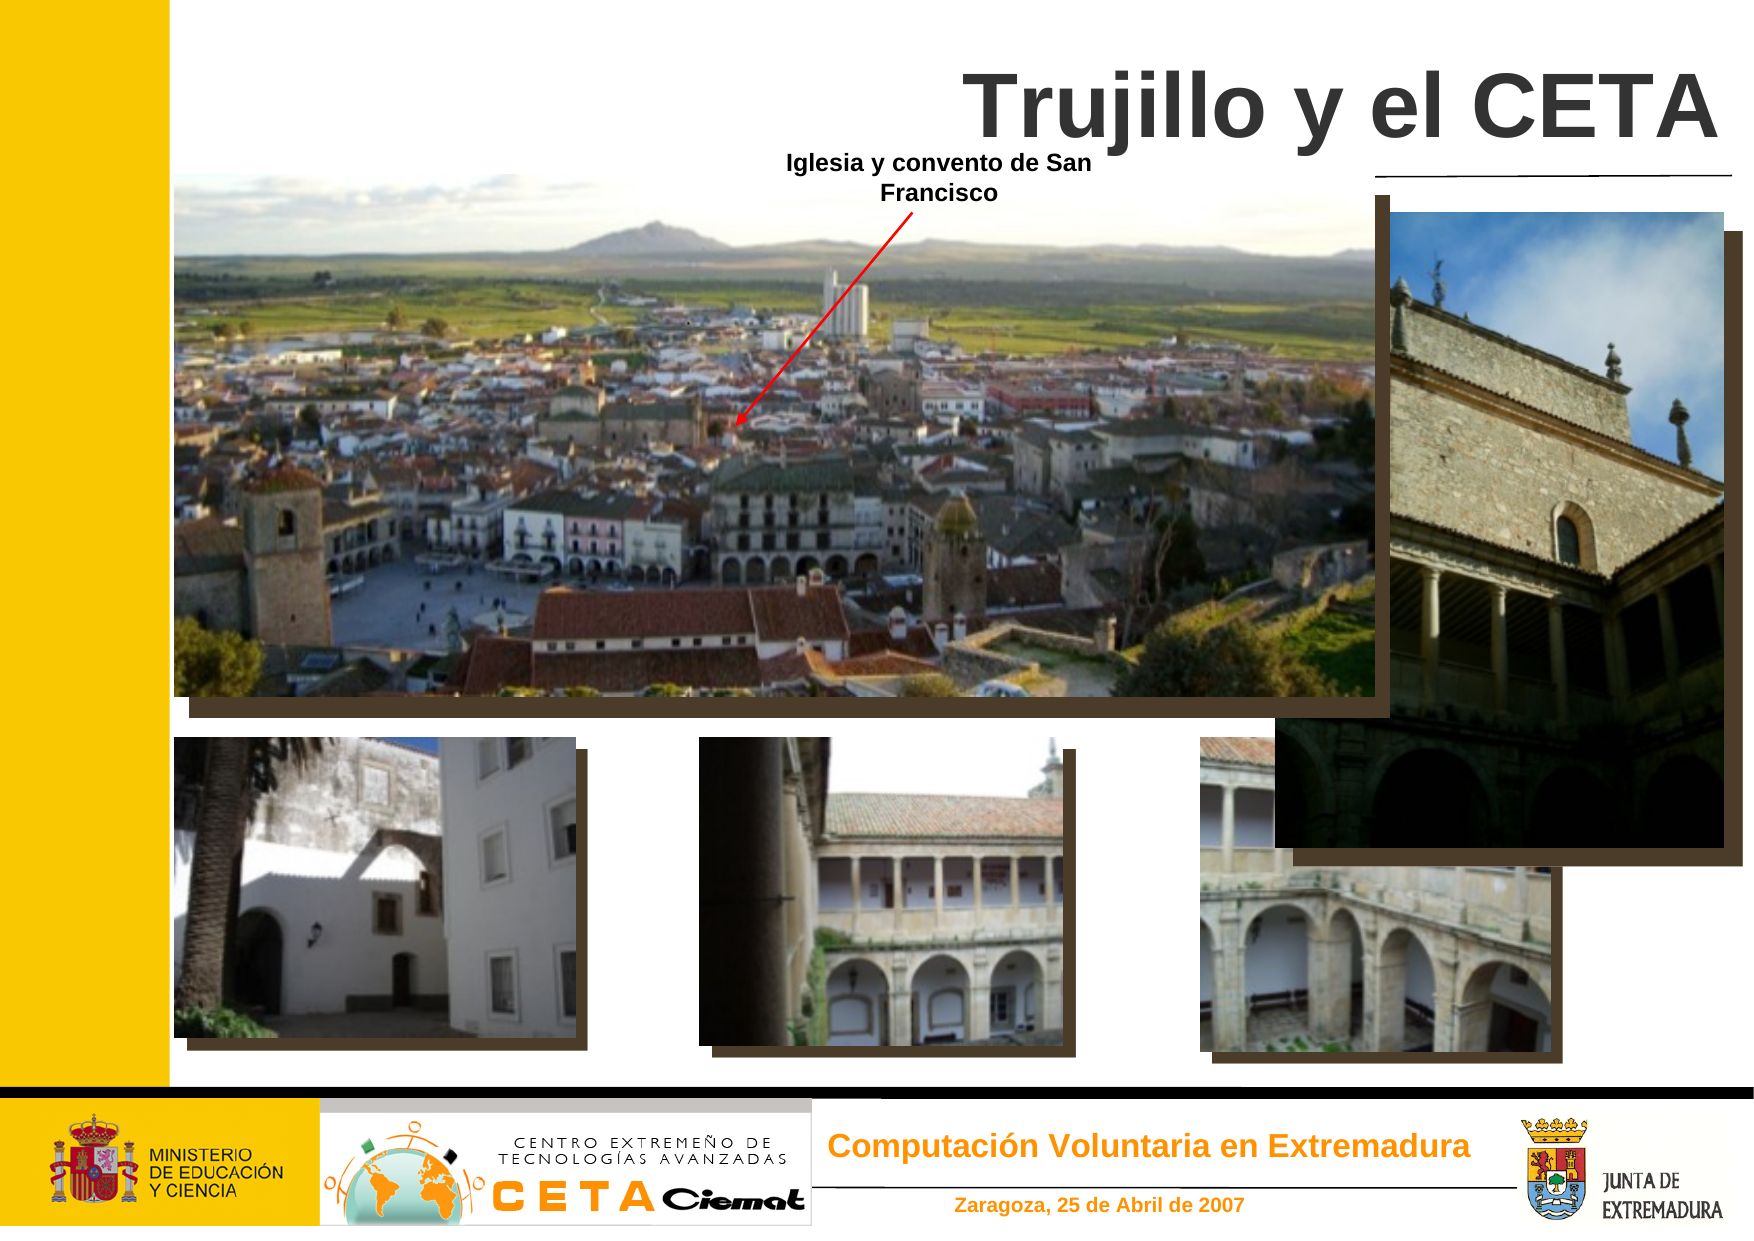

# Trujillo y el CETA
Iglesia y convento de San Francisco